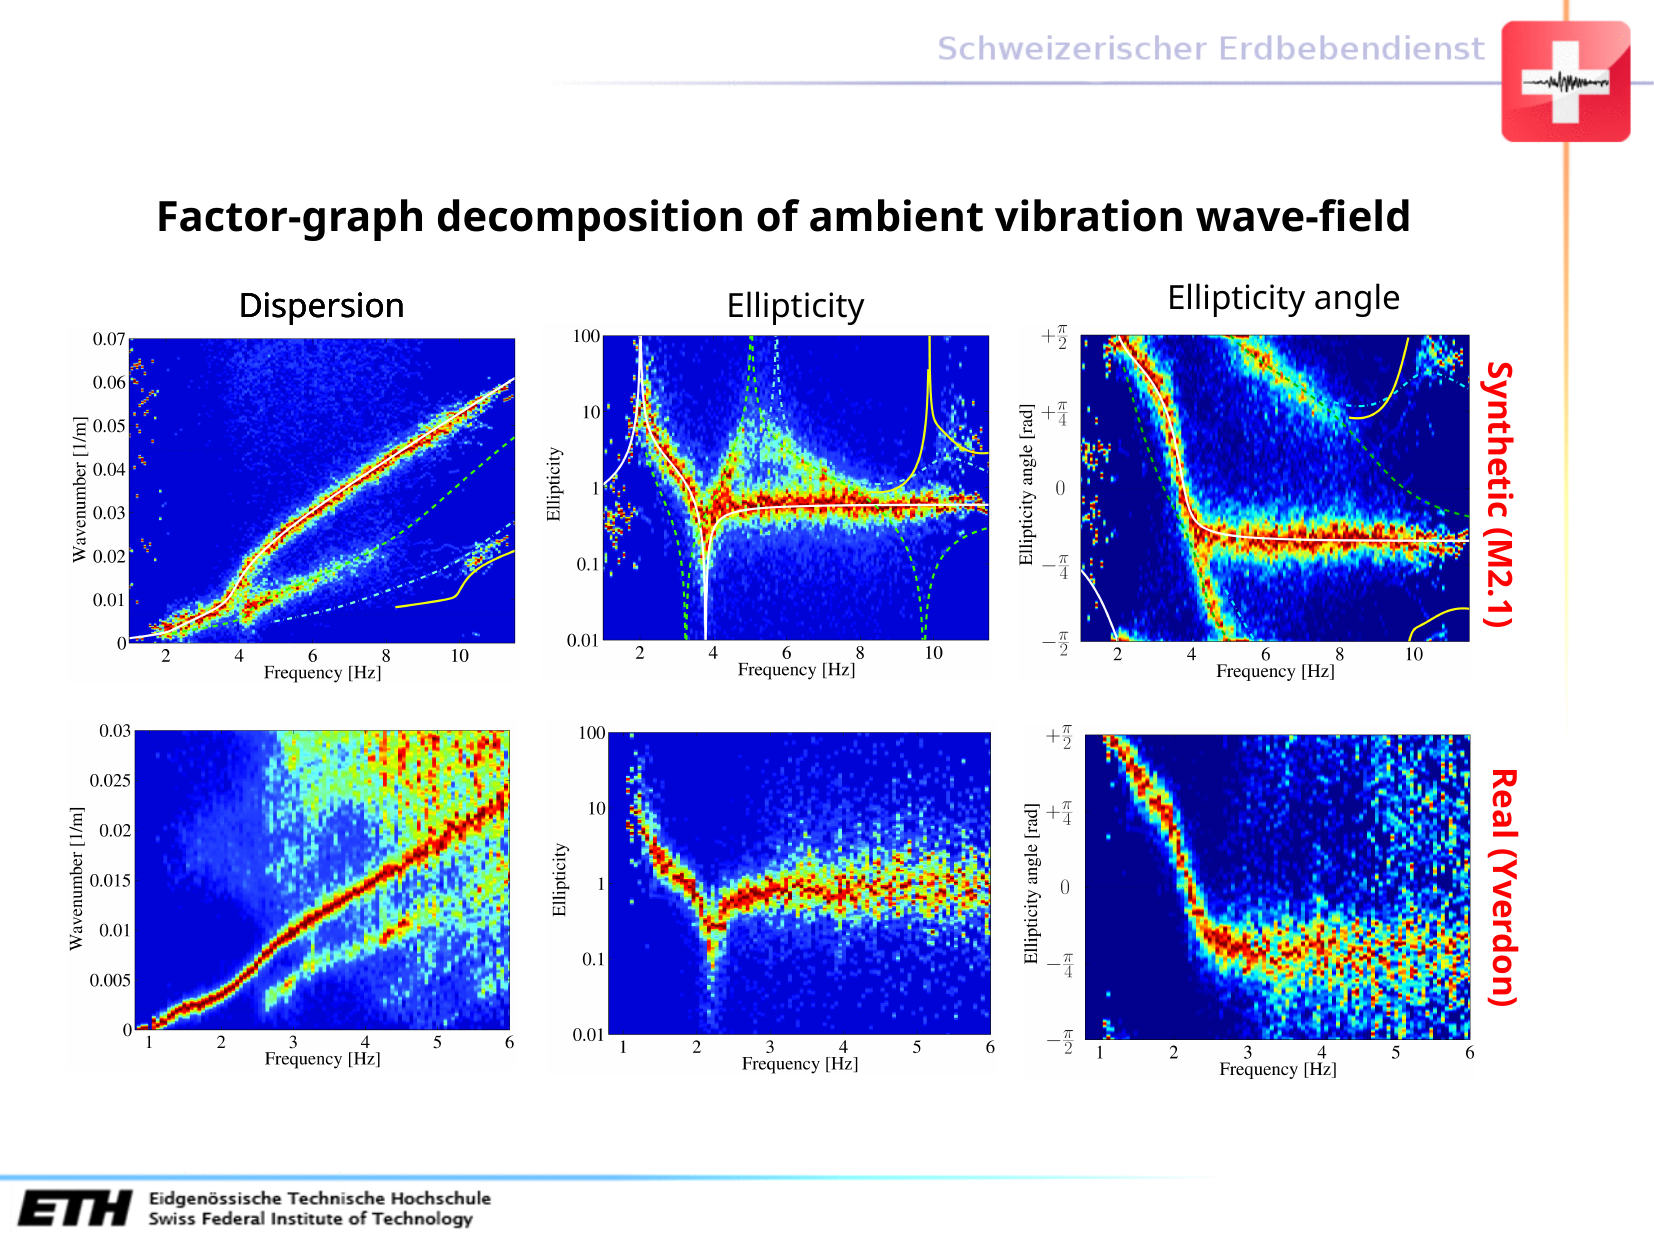

Factor-graph decomposition of ambient vibration wave-field
Ellipticity angle
Dispersion
Dispersion
Dispersion
Ellipticity
Synthetic (M2.1)
Real (Yverdon)